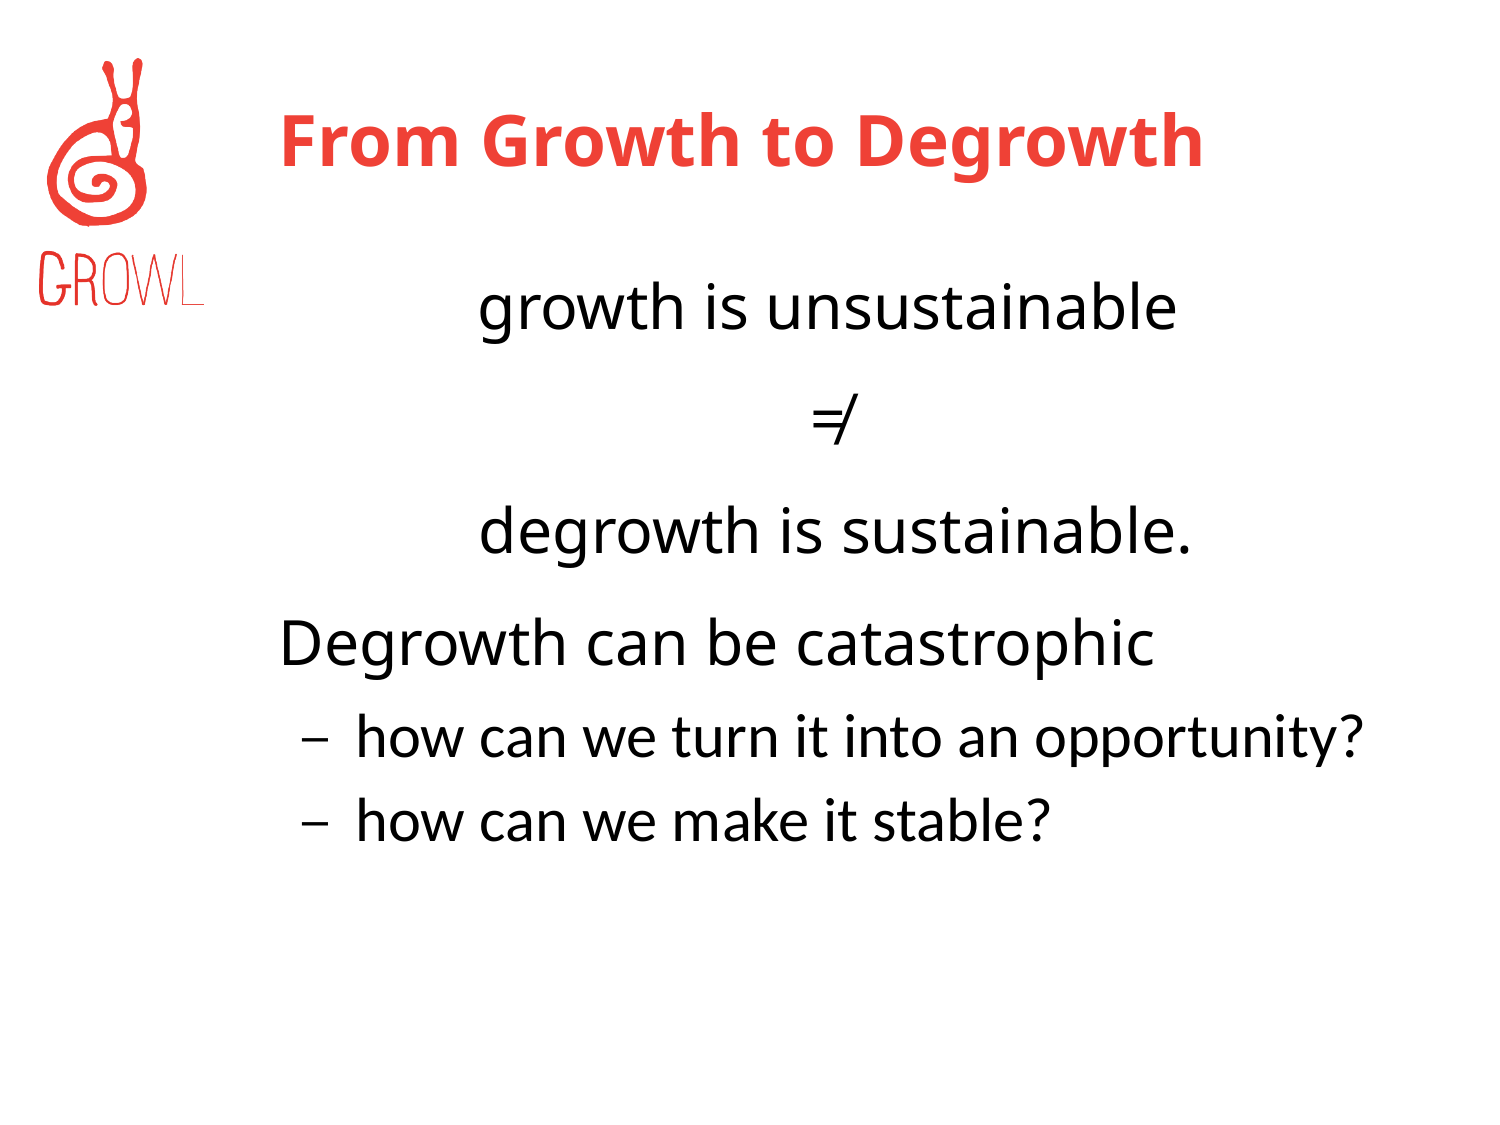

# From Growth to Degrowth
growth is unsustainable
≠
degrowth is sustainable.
Degrowth can be catastrophic
how can we turn it into an opportunity?
how can we make it stable?